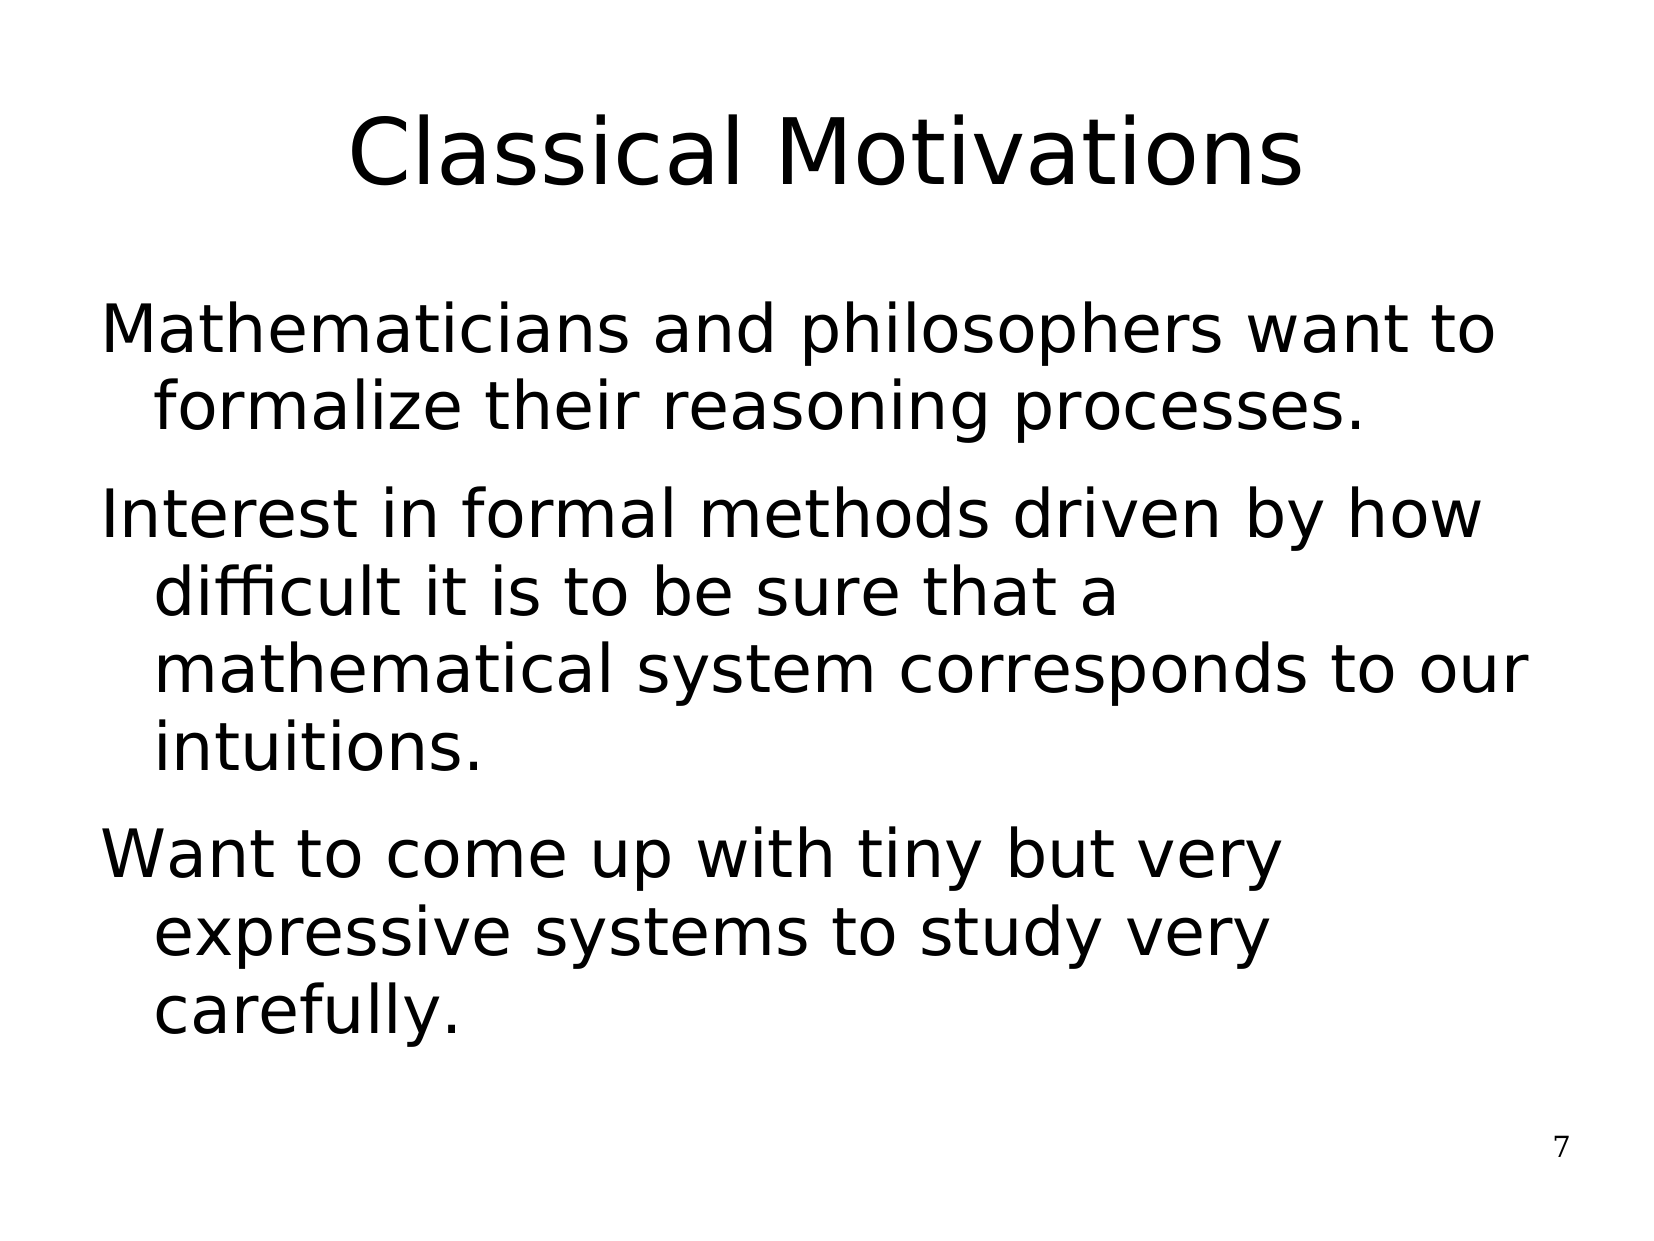

# Classical Motivations
Mathematicians and philosophers want to formalize their reasoning processes.
Interest in formal methods driven by how difficult it is to be sure that a mathematical system corresponds to our intuitions.
Want to come up with tiny but very expressive systems to study very carefully.
7